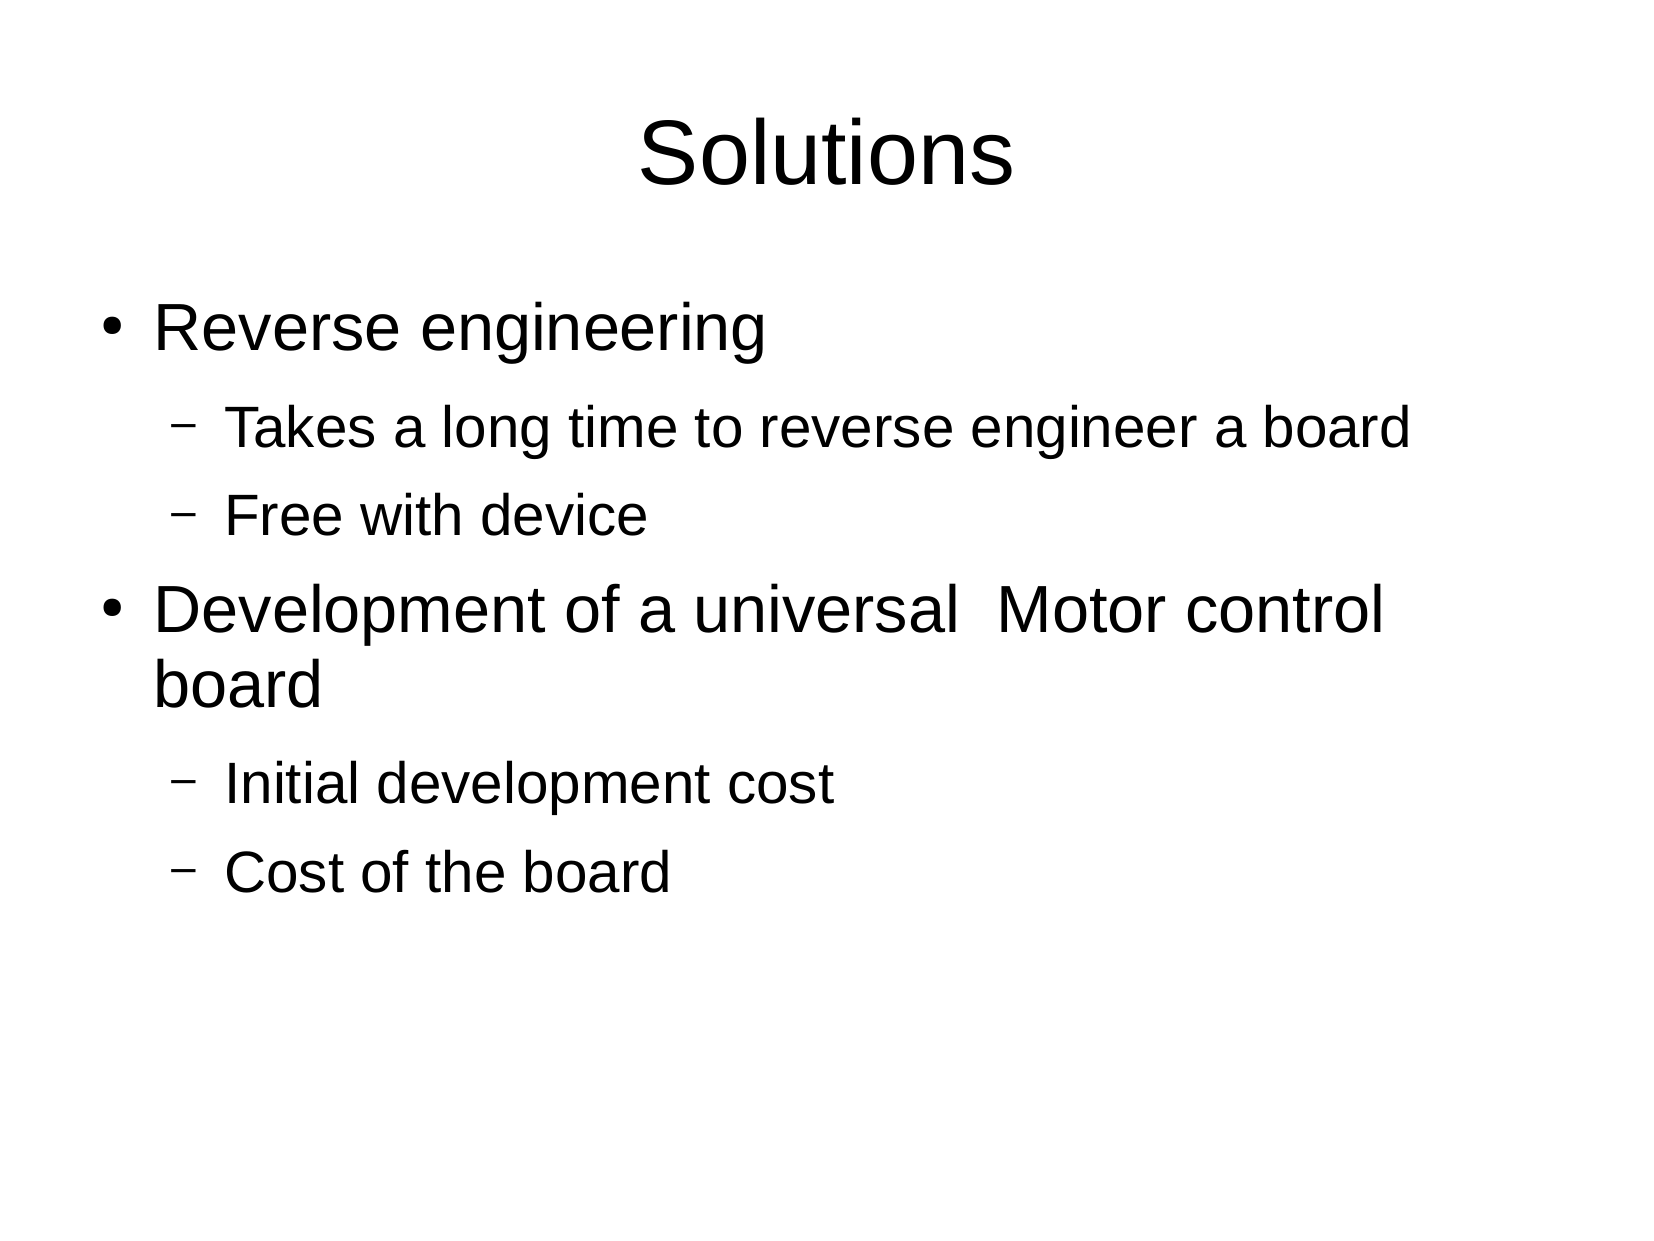

# Solutions
Reverse engineering
Takes a long time to reverse engineer a board
Free with device
Development of a universal Motor control board
Initial development cost
Cost of the board